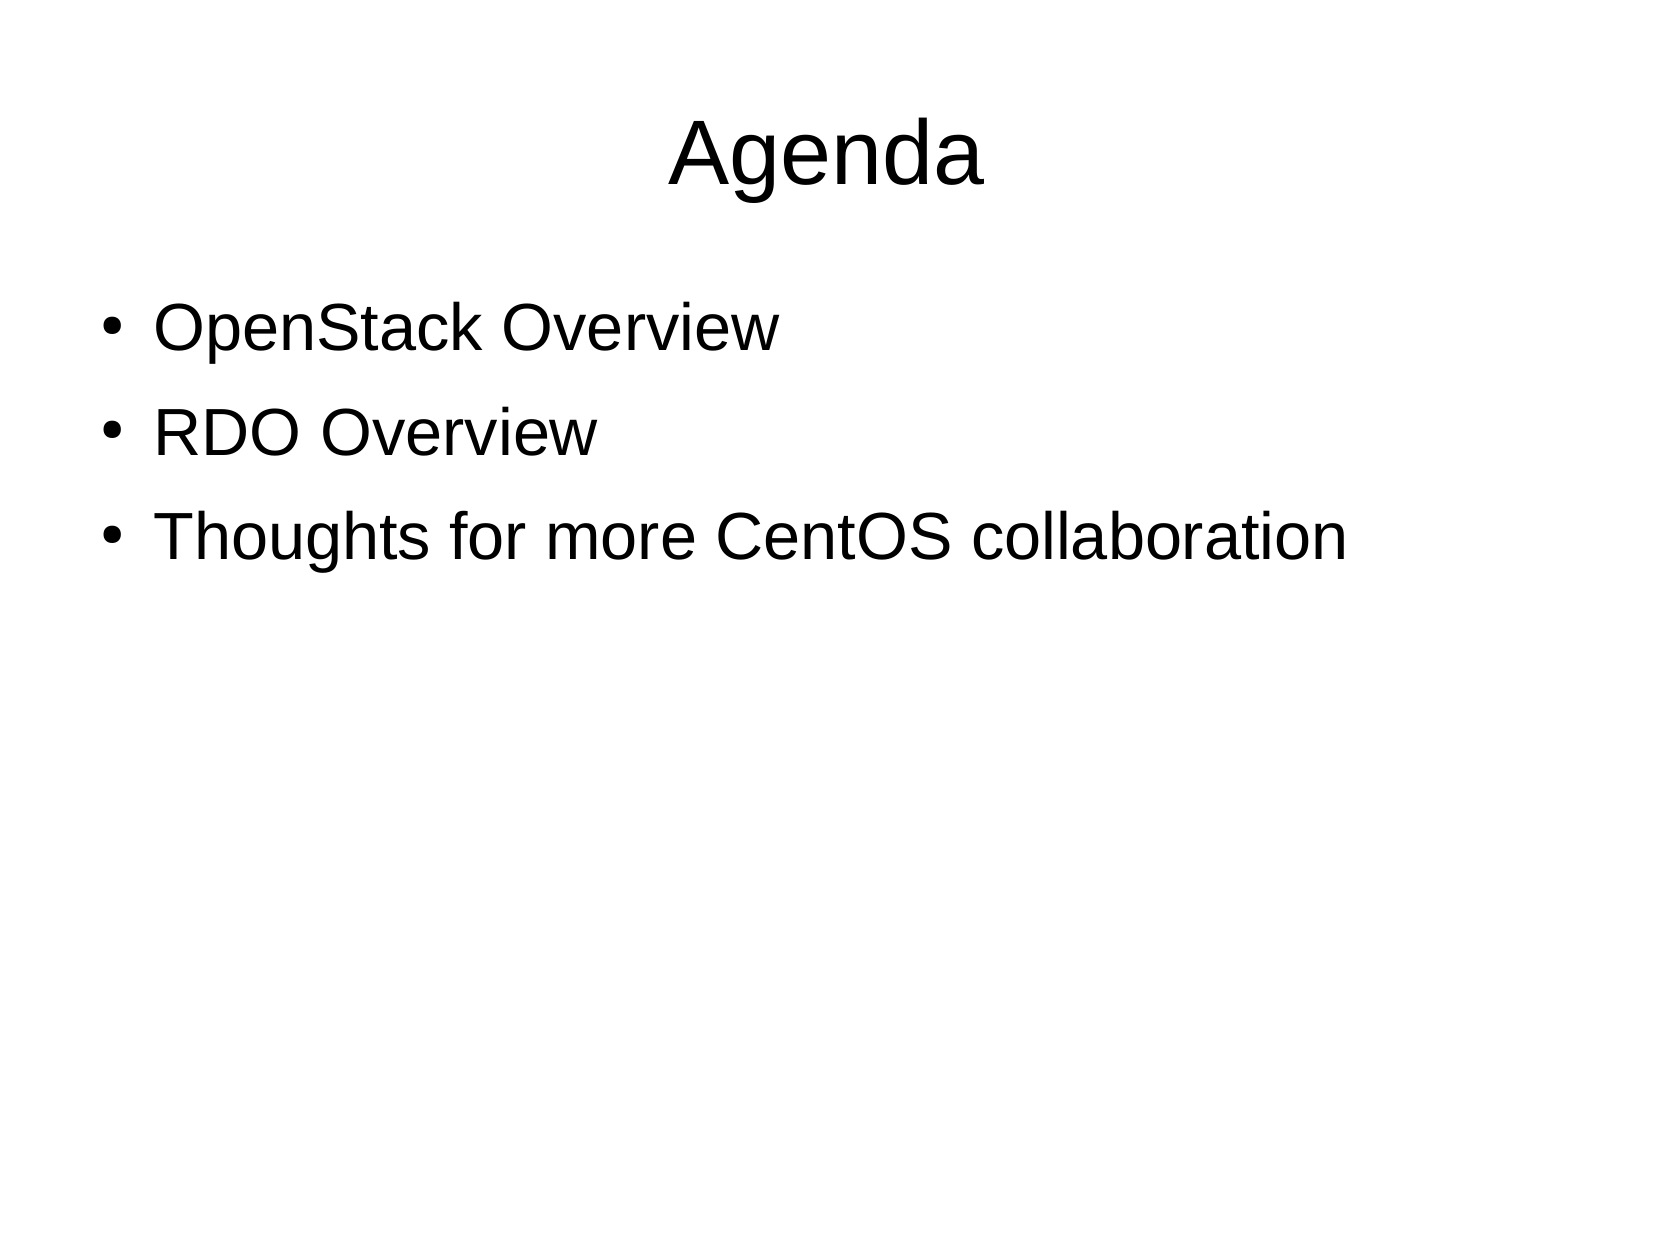

# Agenda
OpenStack Overview
RDO Overview
Thoughts for more CentOS collaboration